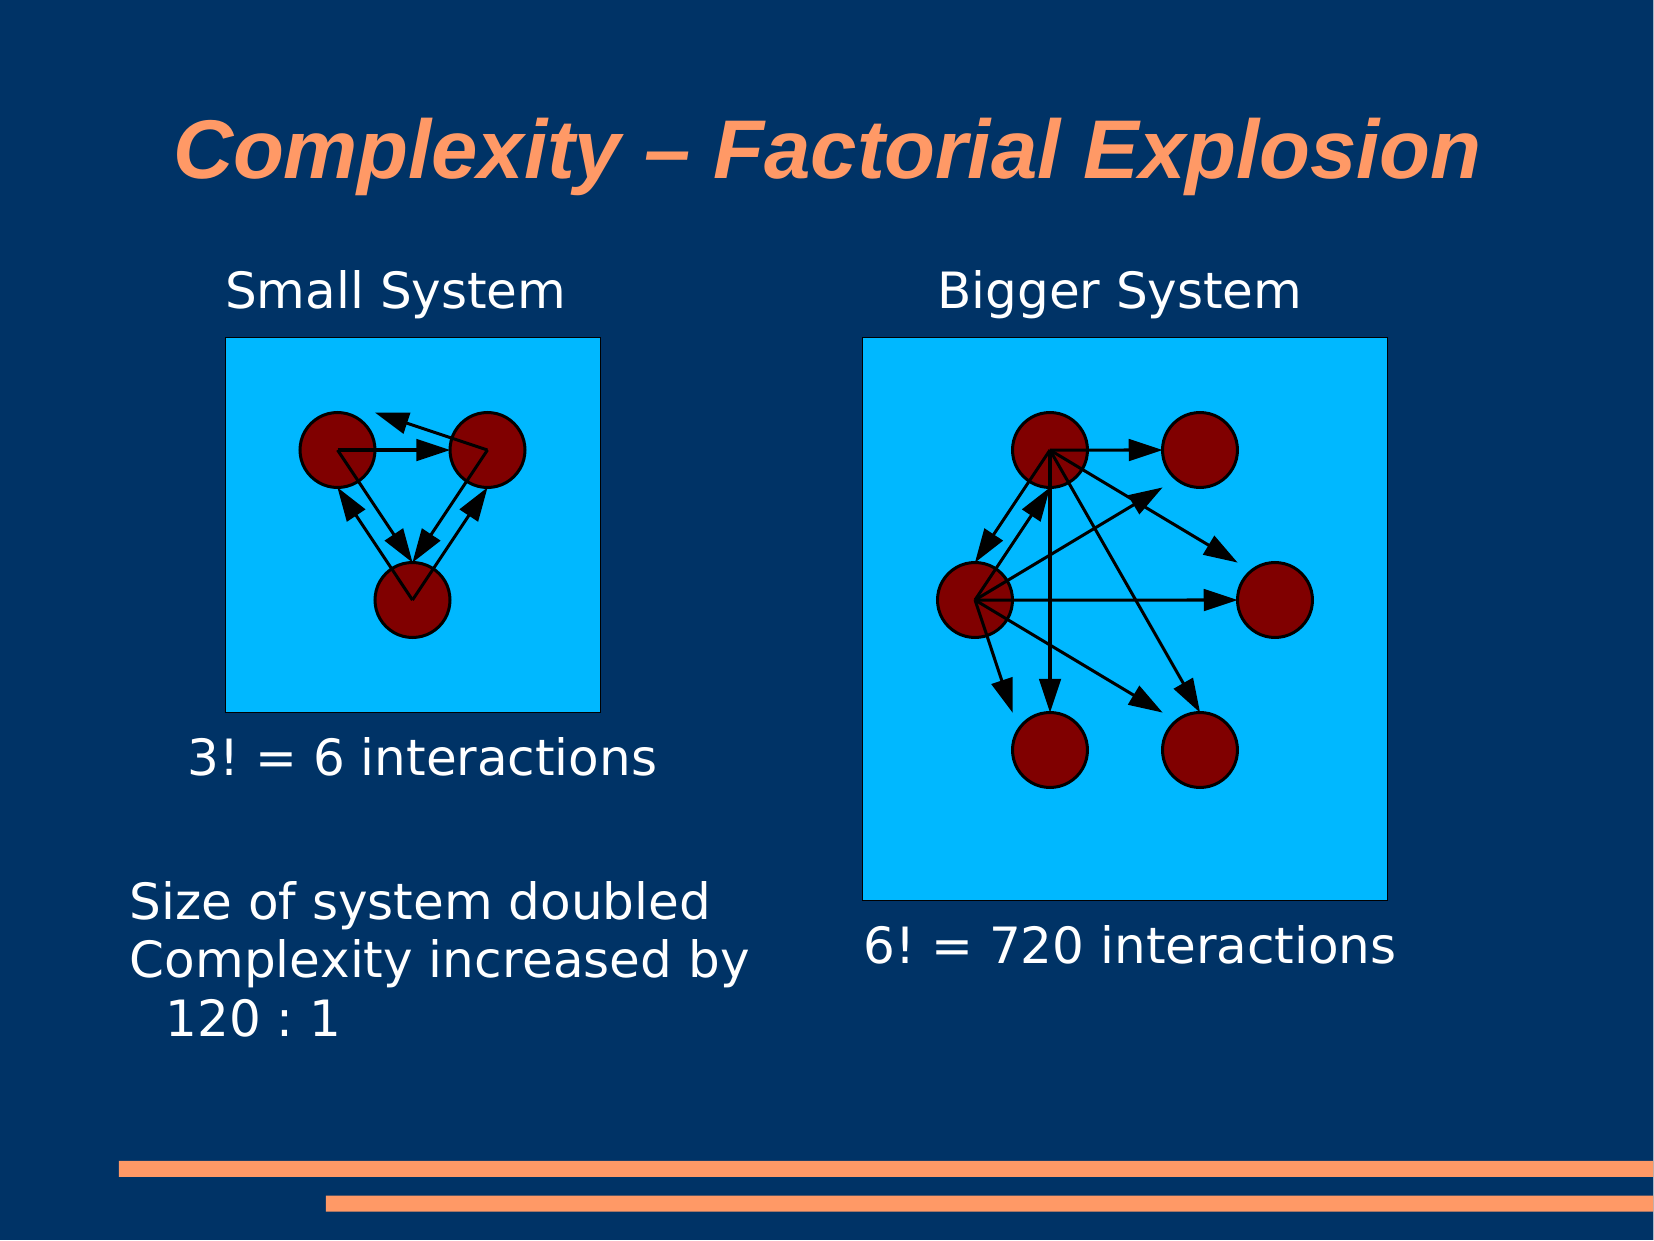

# Complexity – Factorial Explosion
Small System
Bigger System
3! = 6 interactions
Size of system doubled
Complexity increased by 120 : 1
6! = 720 interactions